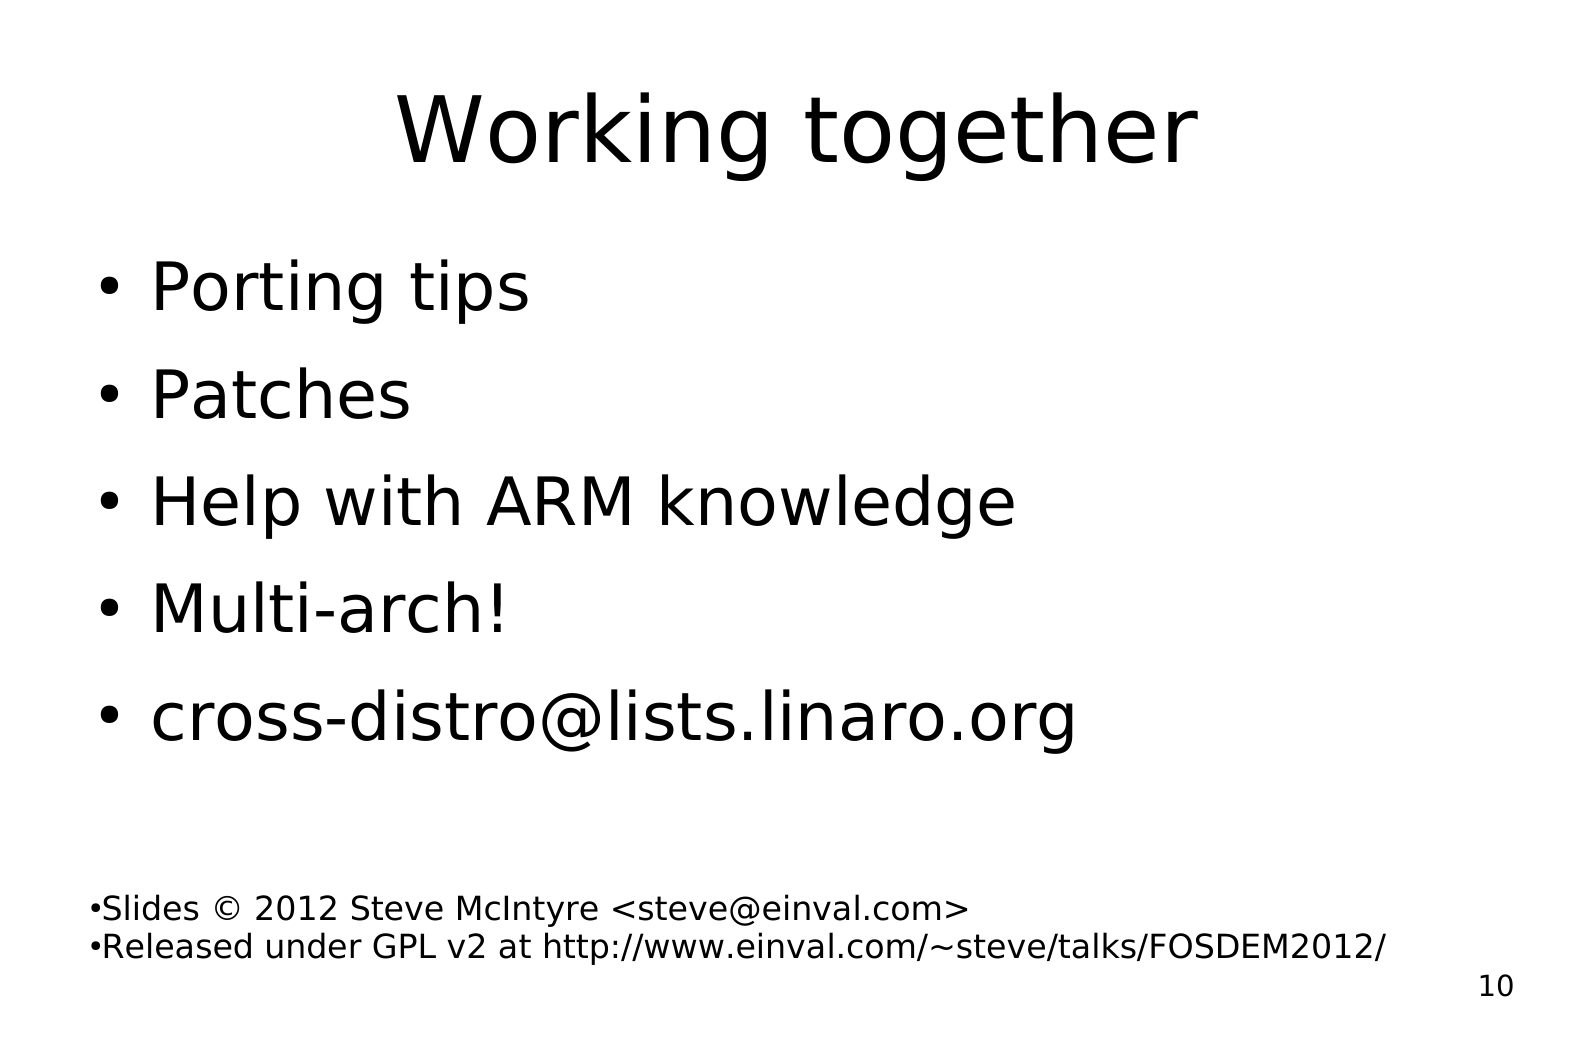

# Working together
Porting tips
Patches
Help with ARM knowledge
Multi-arch!
cross-distro@lists.linaro.org
Slides © 2012 Steve McIntyre <steve@einval.com>
Released under GPL v2 at http://www.einval.com/~steve/talks/FOSDEM2012/
10